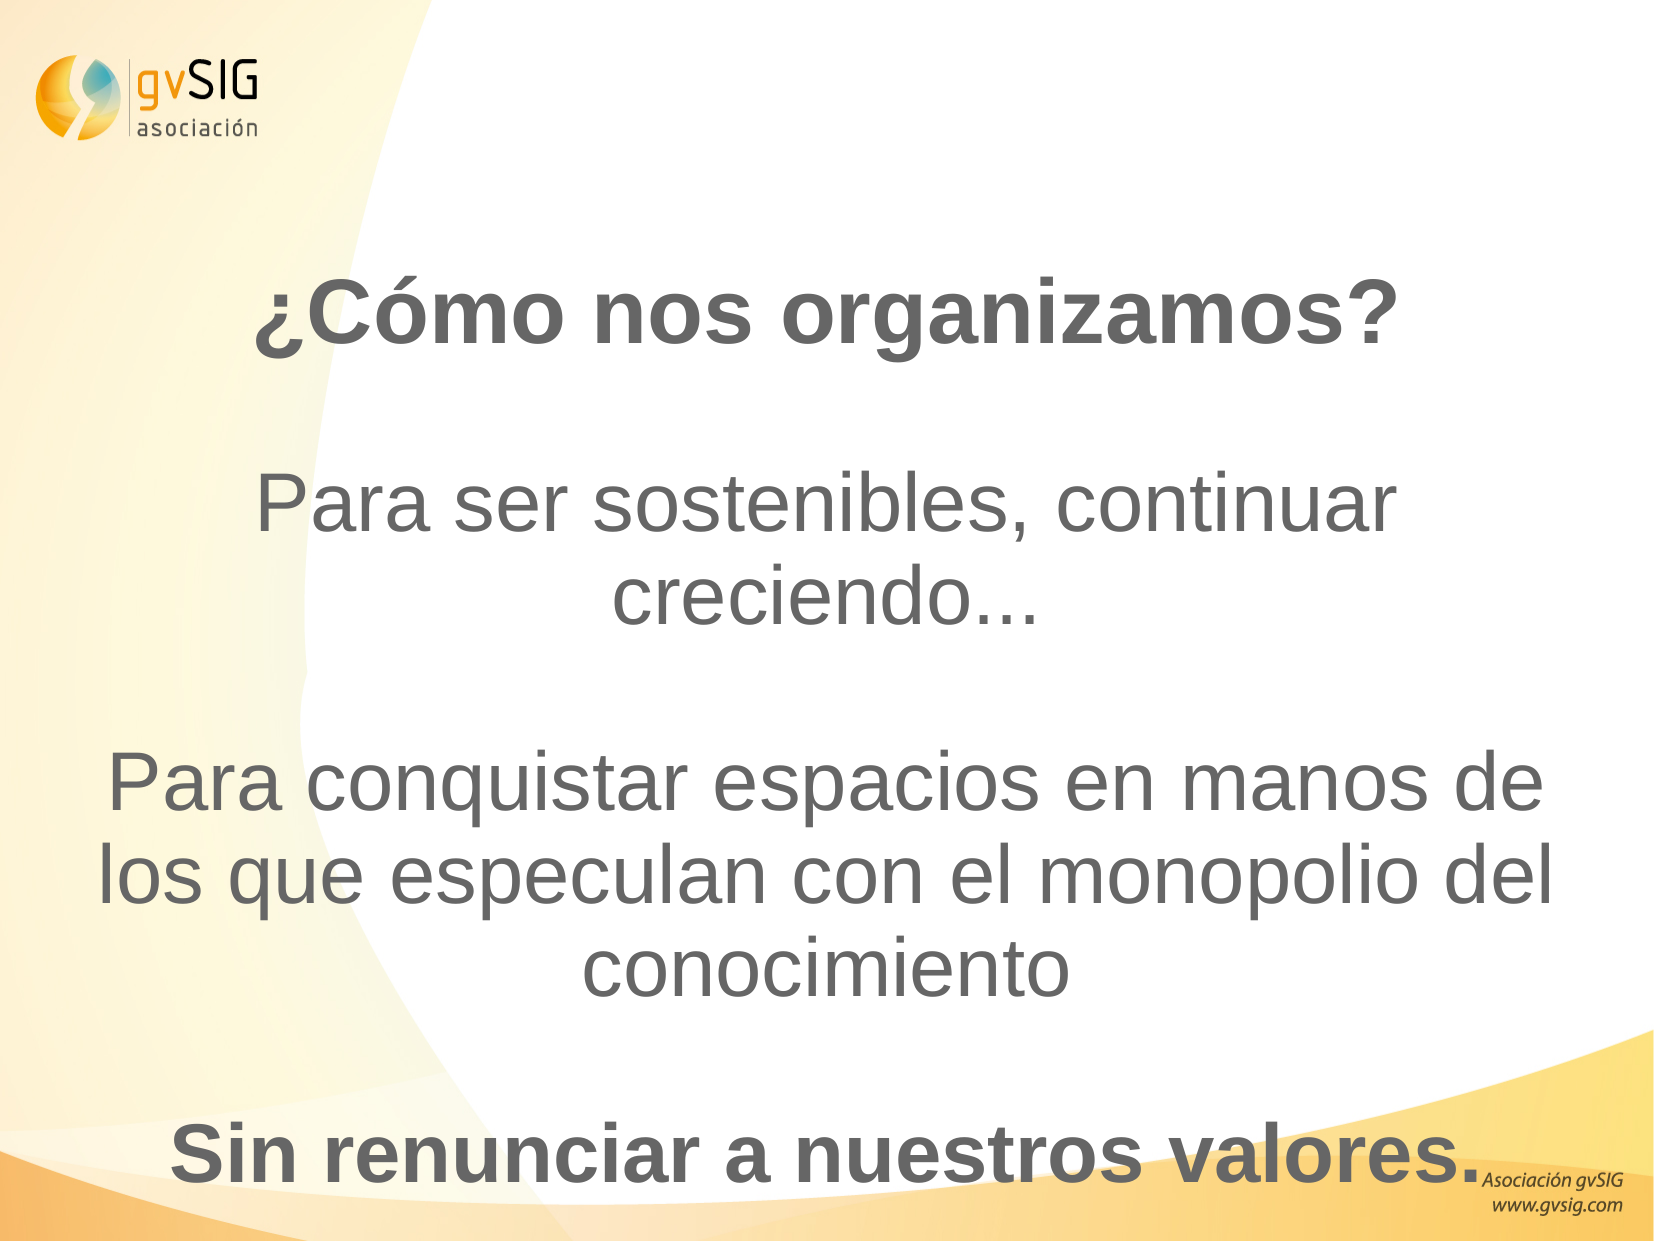

¿Cómo nos organizamos?
Para ser sostenibles, continuar creciendo...
Para conquistar espacios en manos de los que especulan con el monopolio del conocimiento
Sin renunciar a nuestros valores.